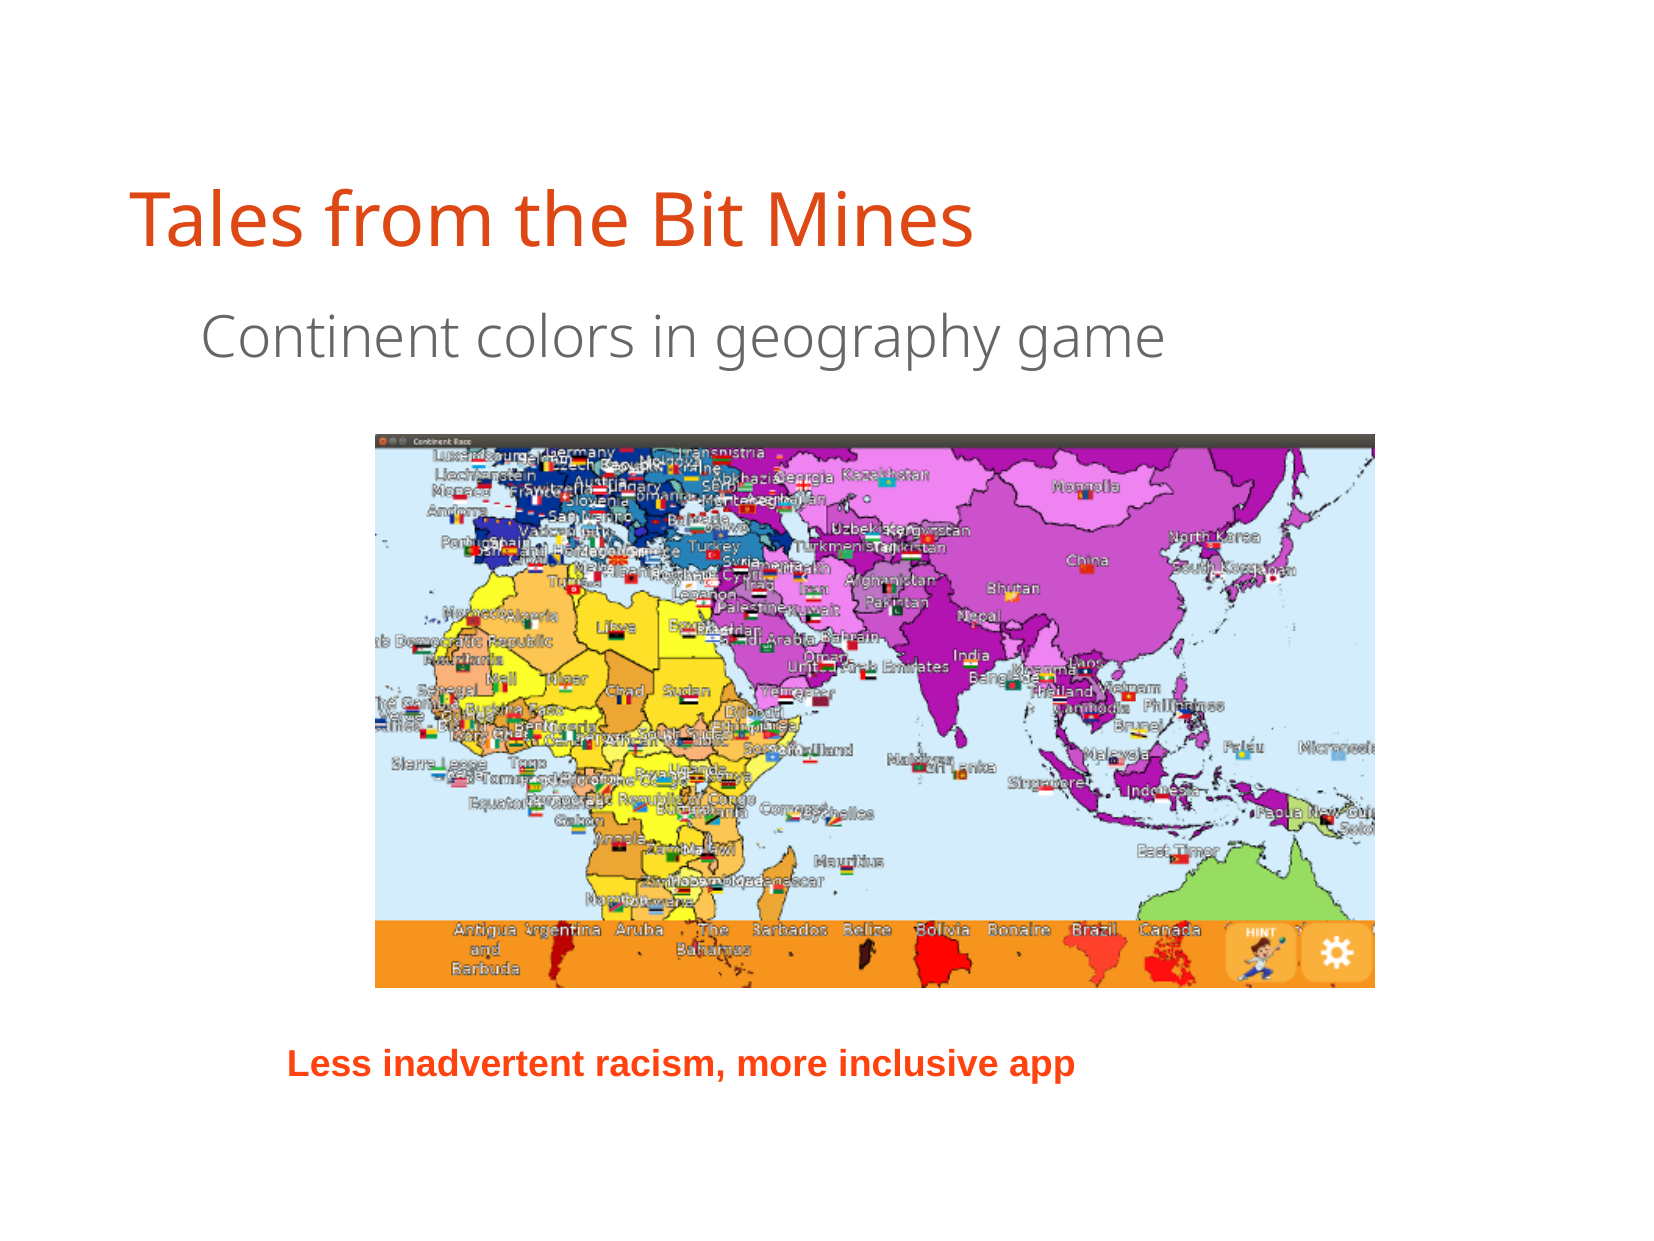

# Tales from the Bit Mines
Continent colors in geography game
Less inadvertent racism, more inclusive app